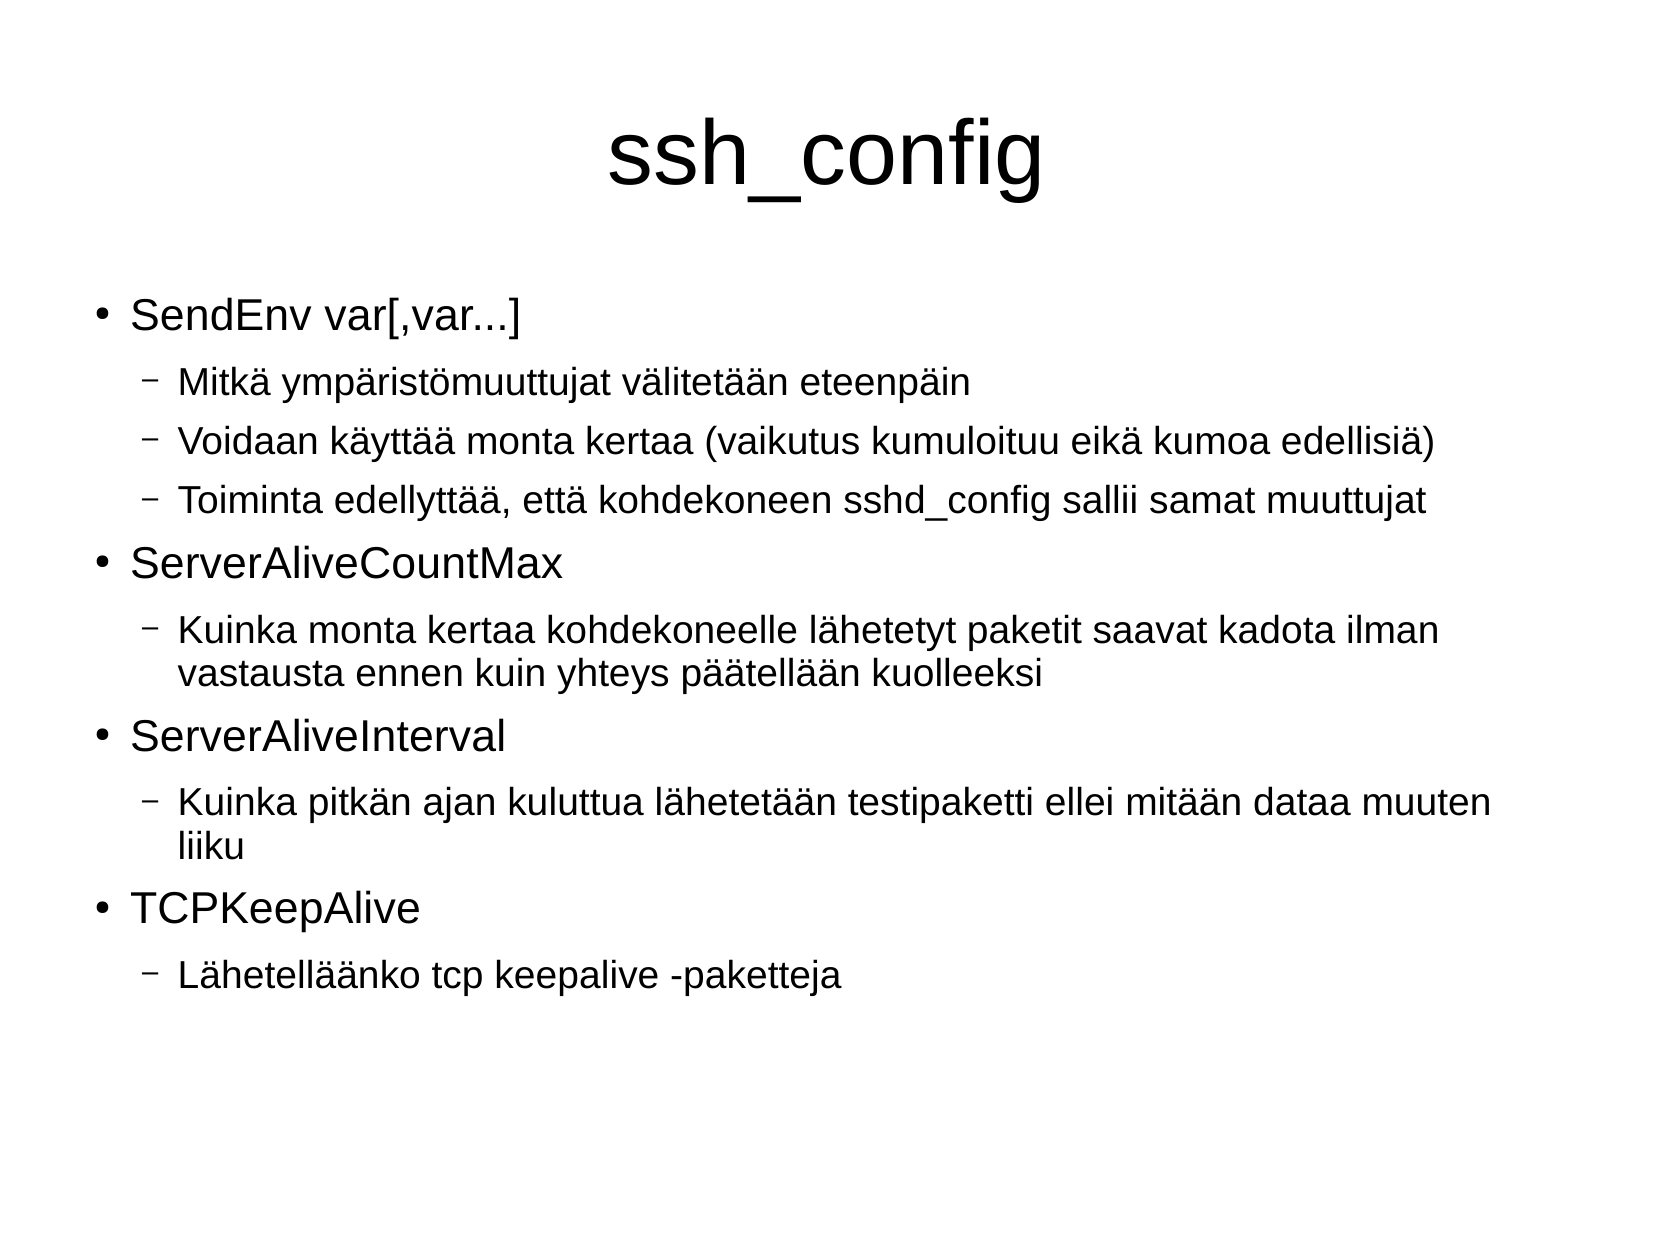

# ssh_config
SendEnv var[,var...]
Mitkä ympäristömuuttujat välitetään eteenpäin
Voidaan käyttää monta kertaa (vaikutus kumuloituu eikä kumoa edellisiä)
Toiminta edellyttää, että kohdekoneen sshd_config sallii samat muuttujat
ServerAliveCountMax
Kuinka monta kertaa kohdekoneelle lähetetyt paketit saavat kadota ilman vastausta ennen kuin yhteys päätellään kuolleeksi
ServerAliveInterval
Kuinka pitkän ajan kuluttua lähetetään testipaketti ellei mitään dataa muuten liiku
TCPKeepAlive
Lähetelläänko tcp keepalive -paketteja